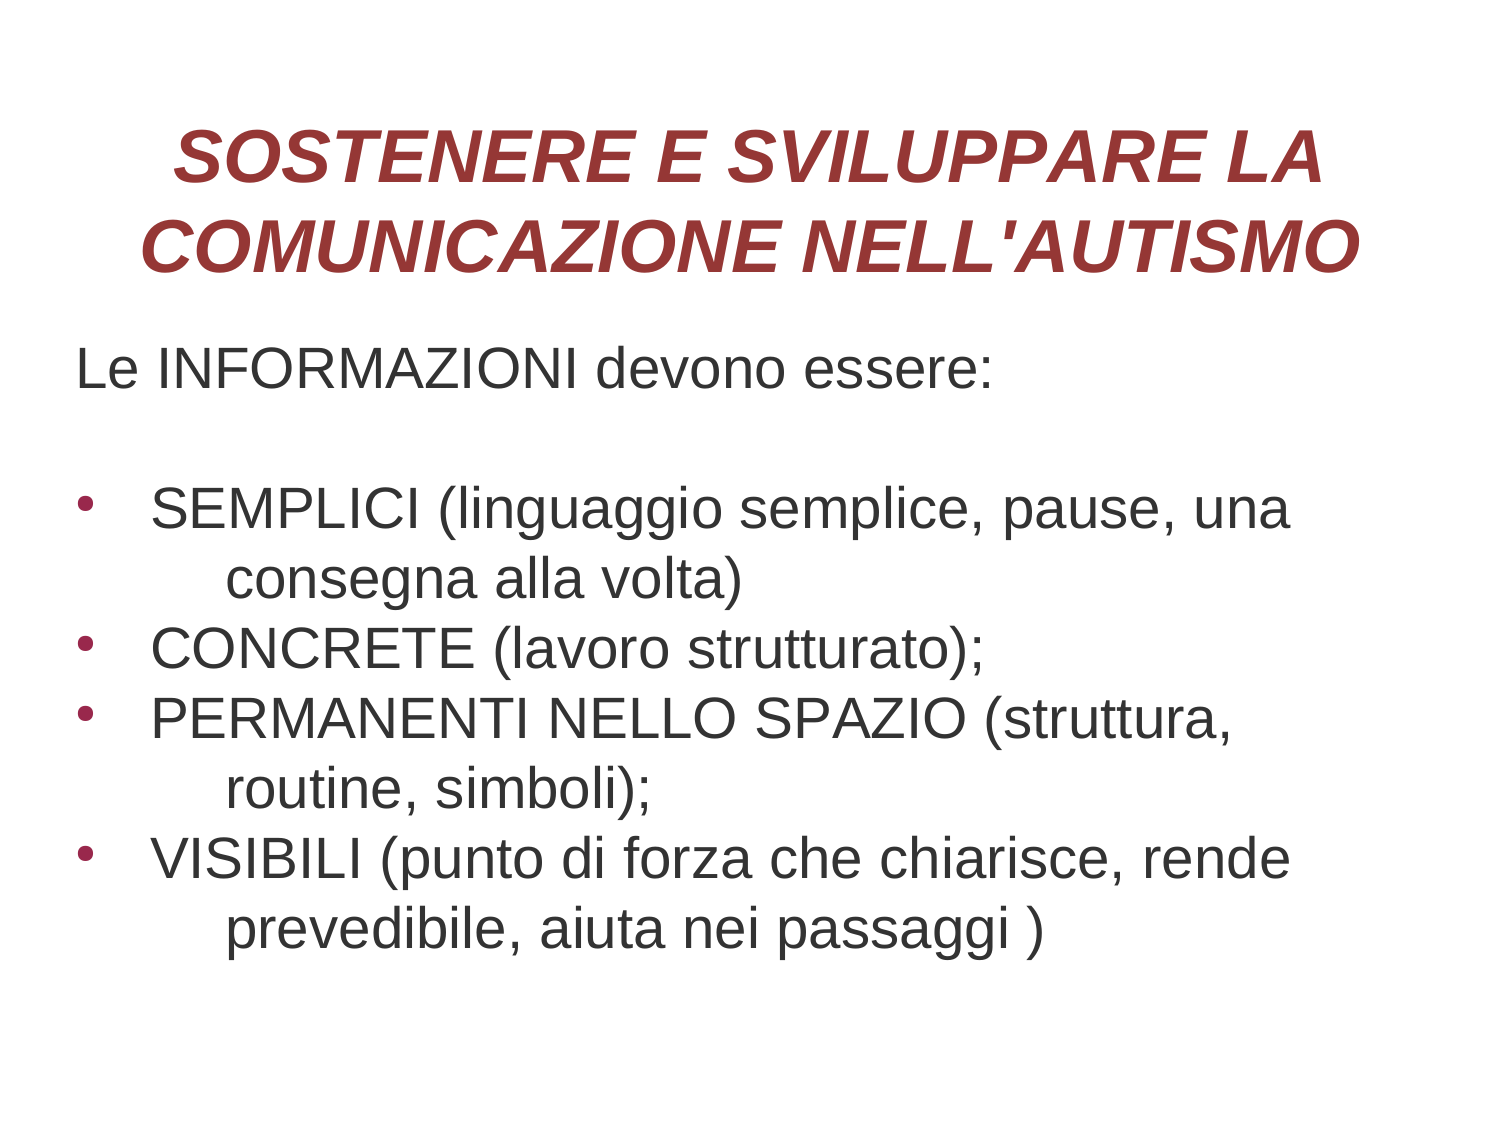

# SOSTENERE E SVILUPPARE LA COMUNICAZIONE NELL'AUTISMO
Le INFORMAZIONI devono essere:
SEMPLICI (linguaggio semplice, pause, una consegna alla volta)
CONCRETE (lavoro strutturato);
PERMANENTI NELLO SPAZIO (struttura, routine, simboli);
VISIBILI (punto di forza che chiarisce, rende prevedibile, aiuta nei passaggi )